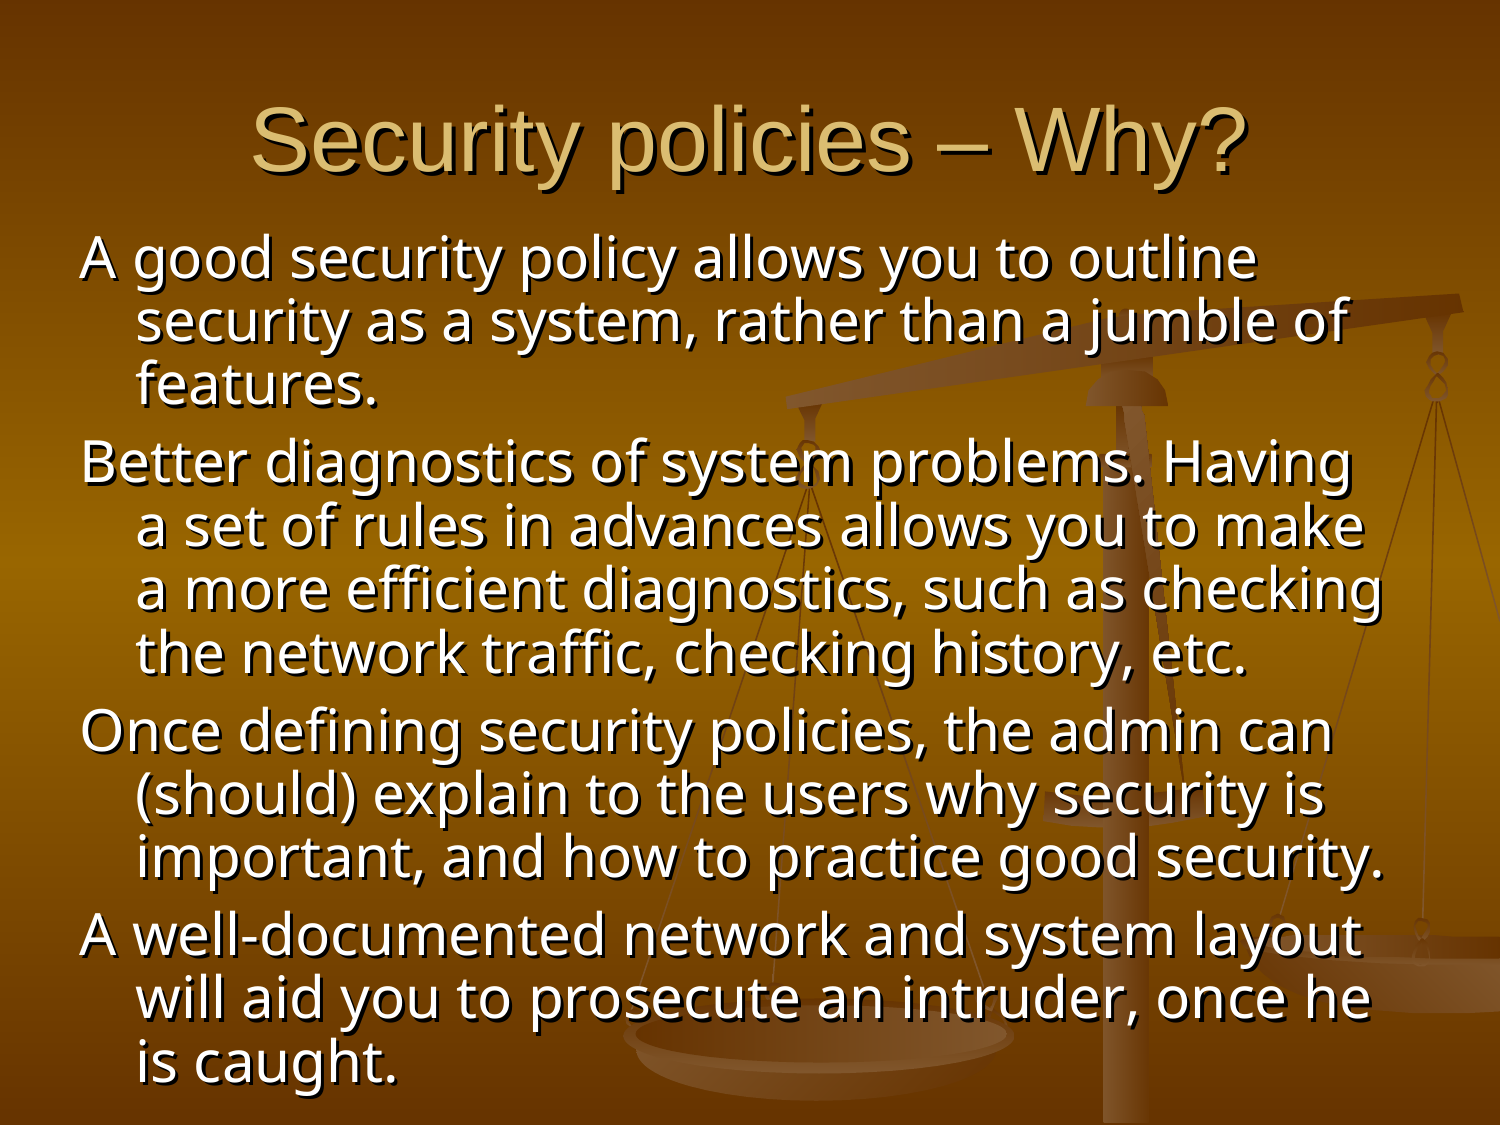

# Security policies – Why?
A good security policy allows you to outline security as a system, rather than a jumble of features.
Better diagnostics of system problems. Having a set of rules in advances allows you to make a more efficient diagnostics, such as checking the network traffic, checking history, etc.
Once defining security policies, the admin can (should) explain to the users why security is important, and how to practice good security.
A well-documented network and system layout will aid you to prosecute an intruder, once he is caught.